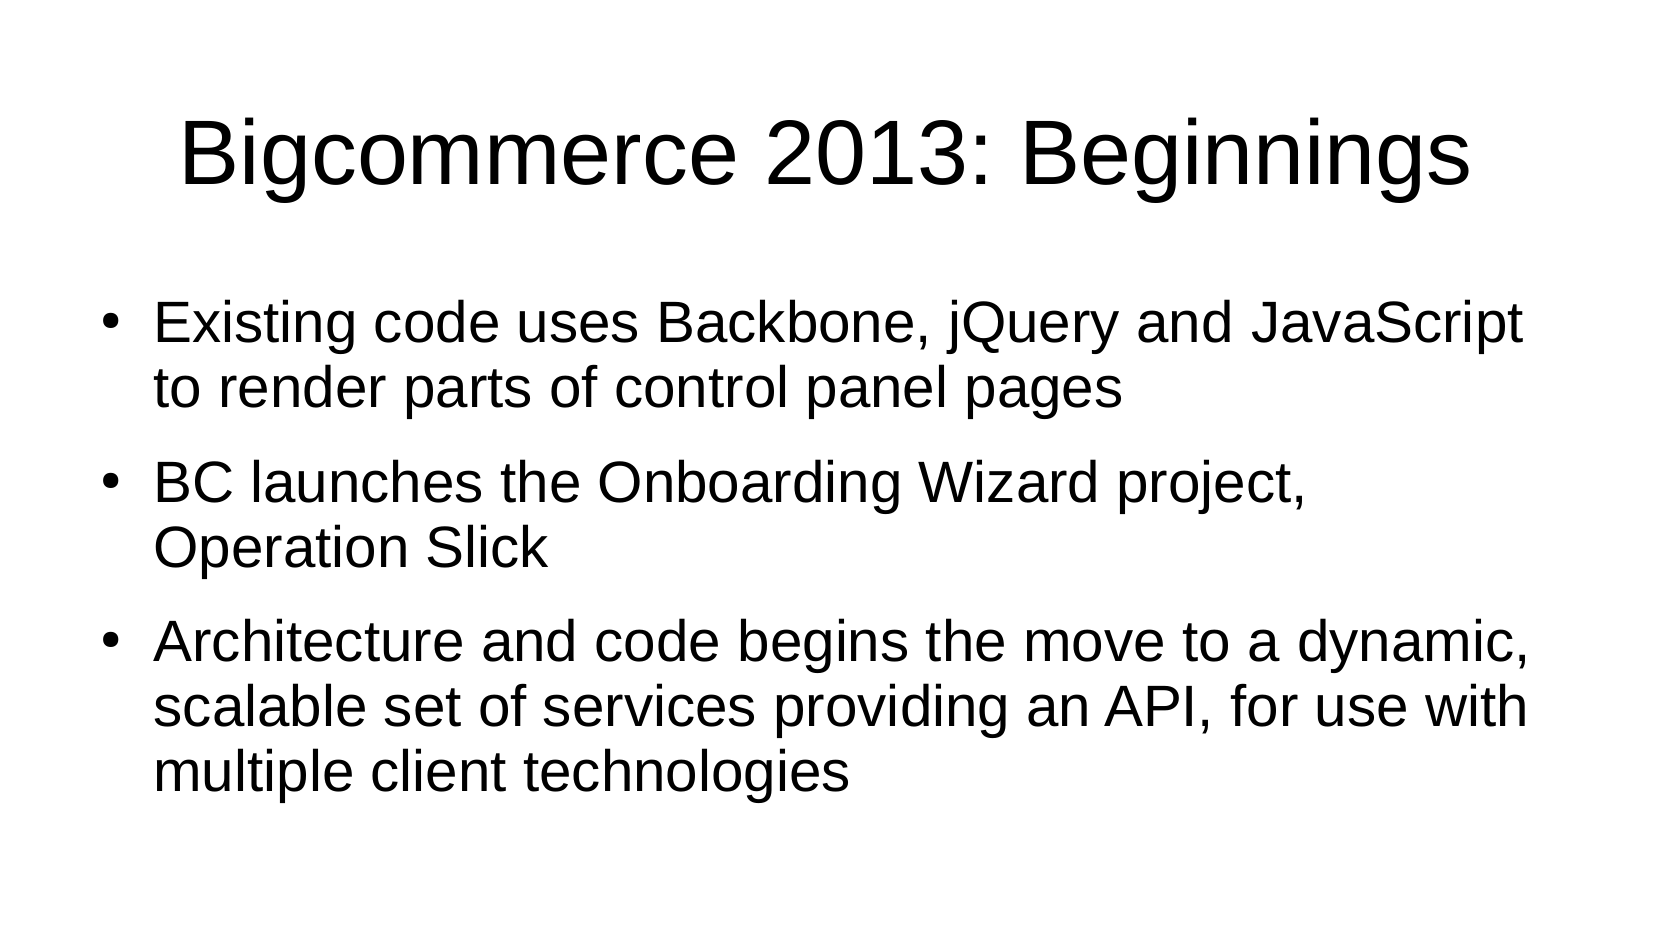

# Bigcommerce 2013: Beginnings
Existing code uses Backbone, jQuery and JavaScript to render parts of control panel pages
BC launches the Onboarding Wizard project, Operation Slick
Architecture and code begins the move to a dynamic, scalable set of services providing an API, for use with multiple client technologies